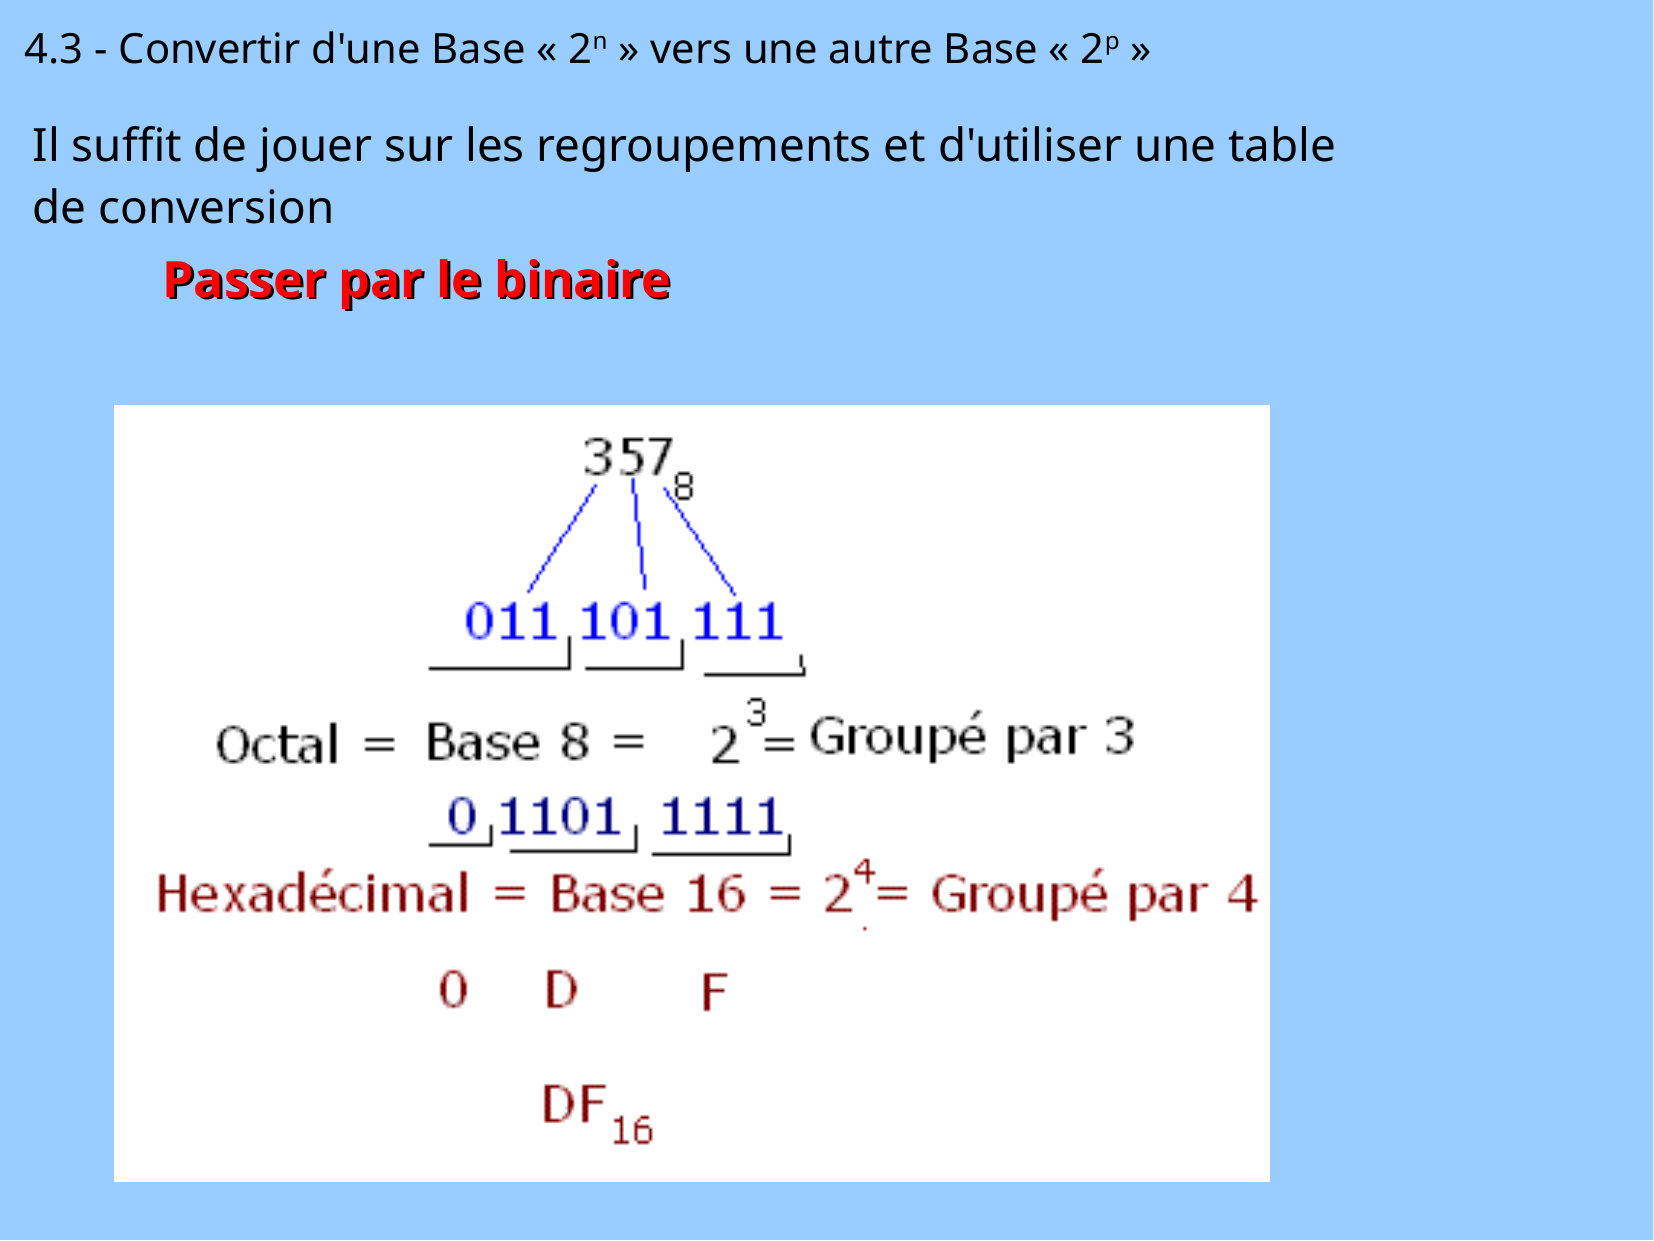

4.3 - Convertir d'une Base « 2n » vers une autre Base « 2p »
Il suffit de jouer sur les regroupements et d'utiliser une table de conversion
Passer par le binaire